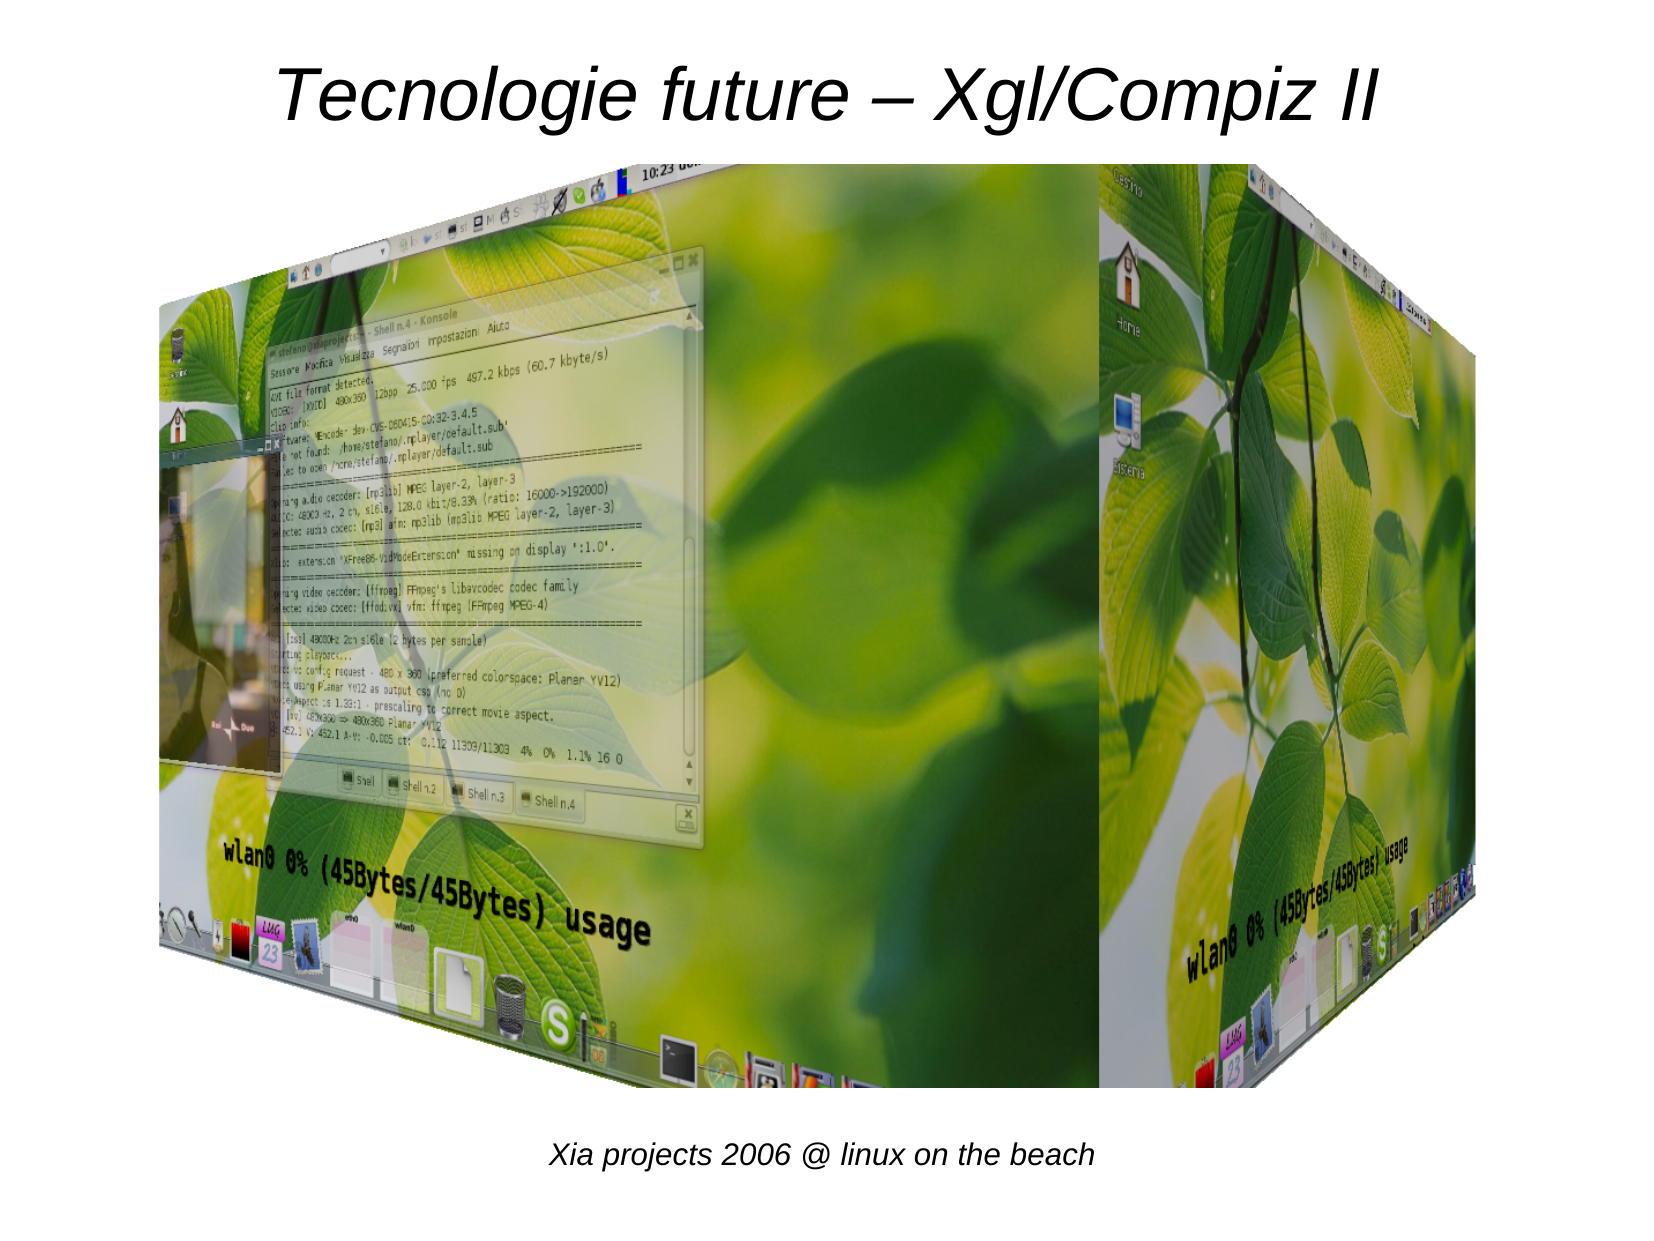

# Tecnologie future – Xgl/Compiz II
Xia projects 2006 @ linux on the beach